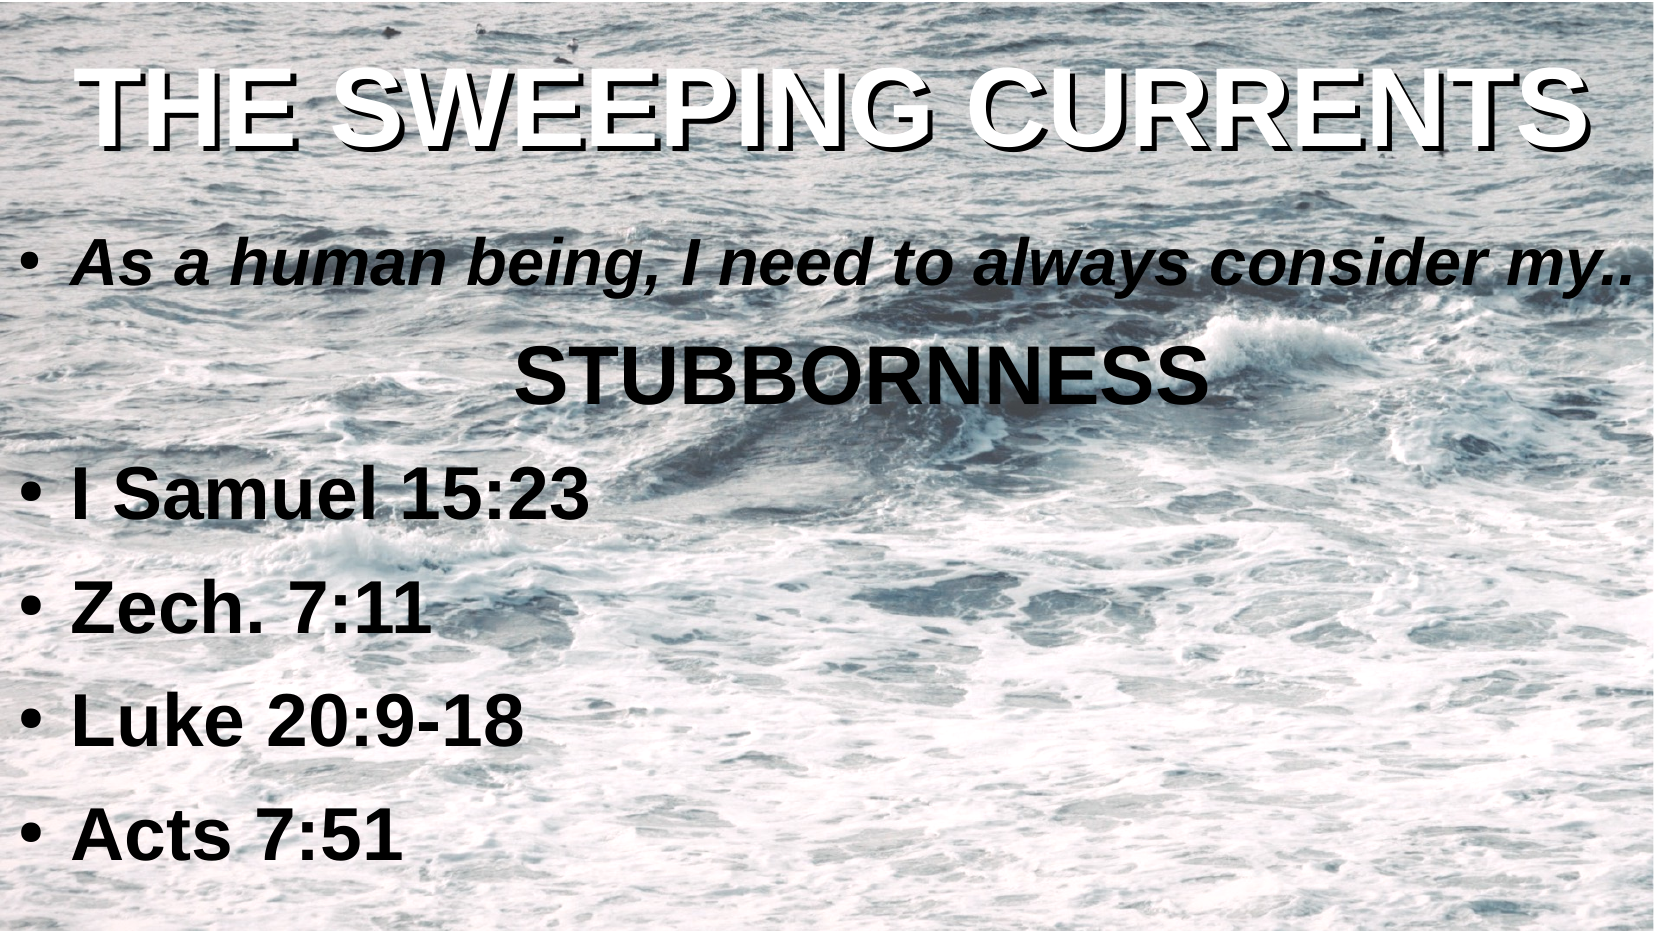

# THE SWEEPING CURRENTS
As a human being, I need to always consider my..
STUBBORNNESS
I Samuel 15:23
Zech. 7:11
Luke 20:9-18
Acts 7:51